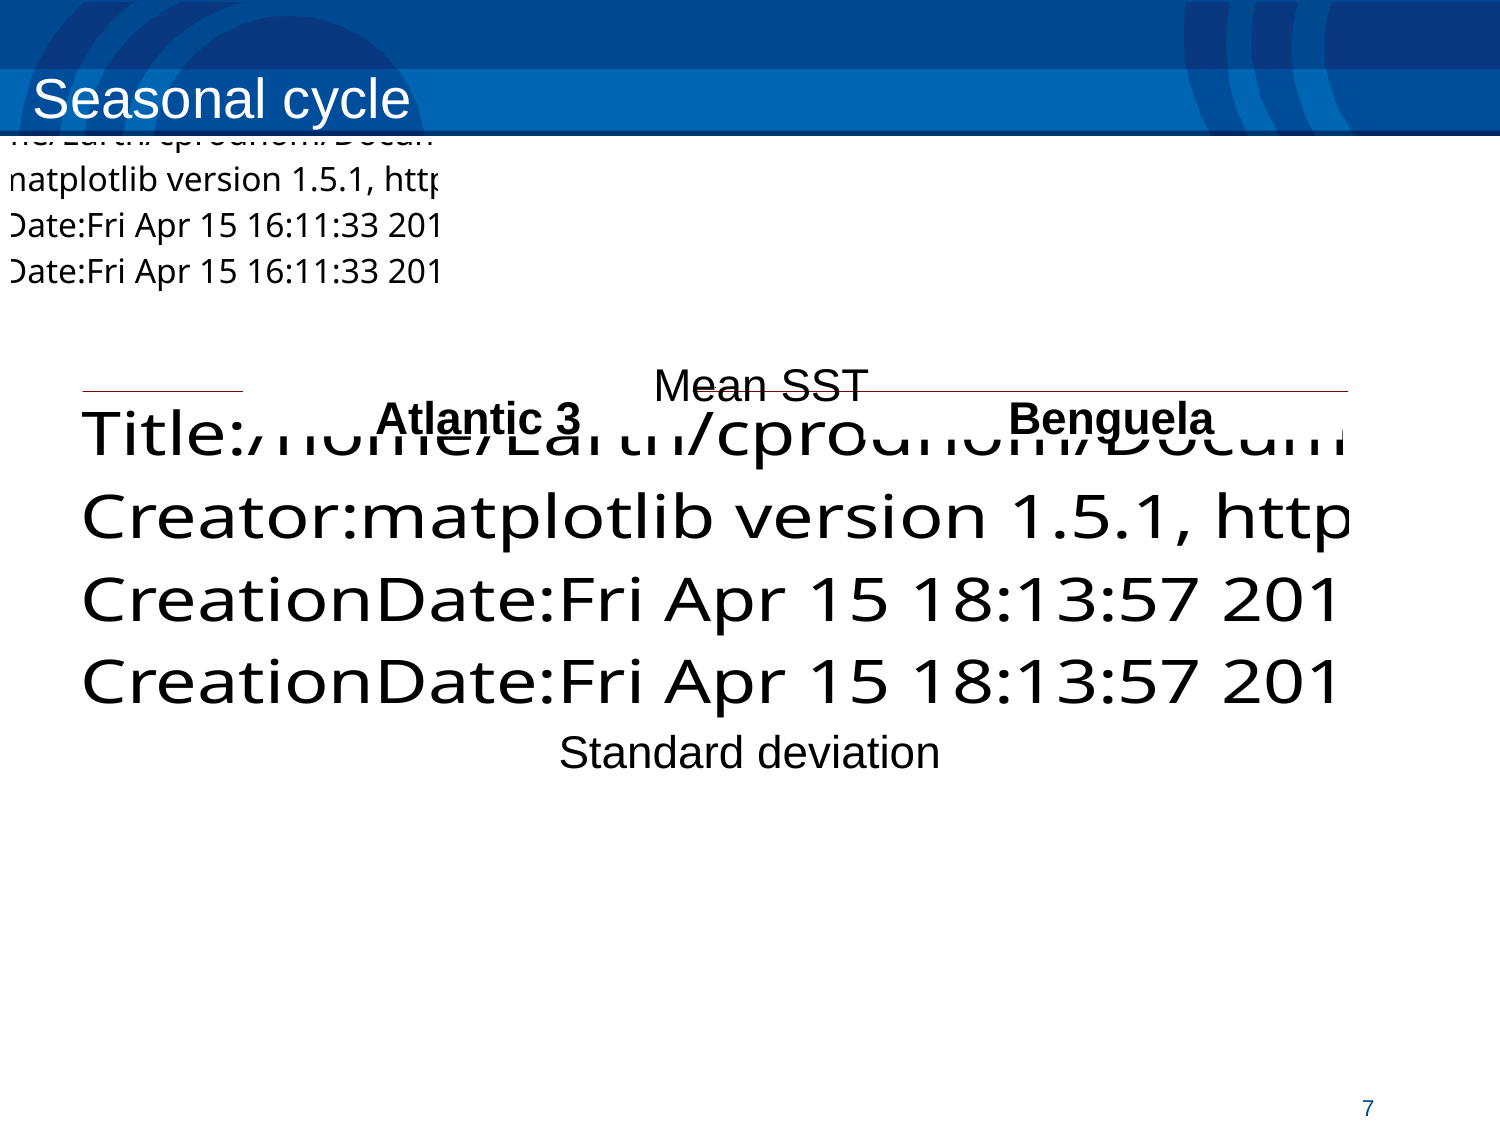

# Seasonal cycle
Mean SST
 Atlantic 3
Atlantic 3
Benguela
Standard deviation